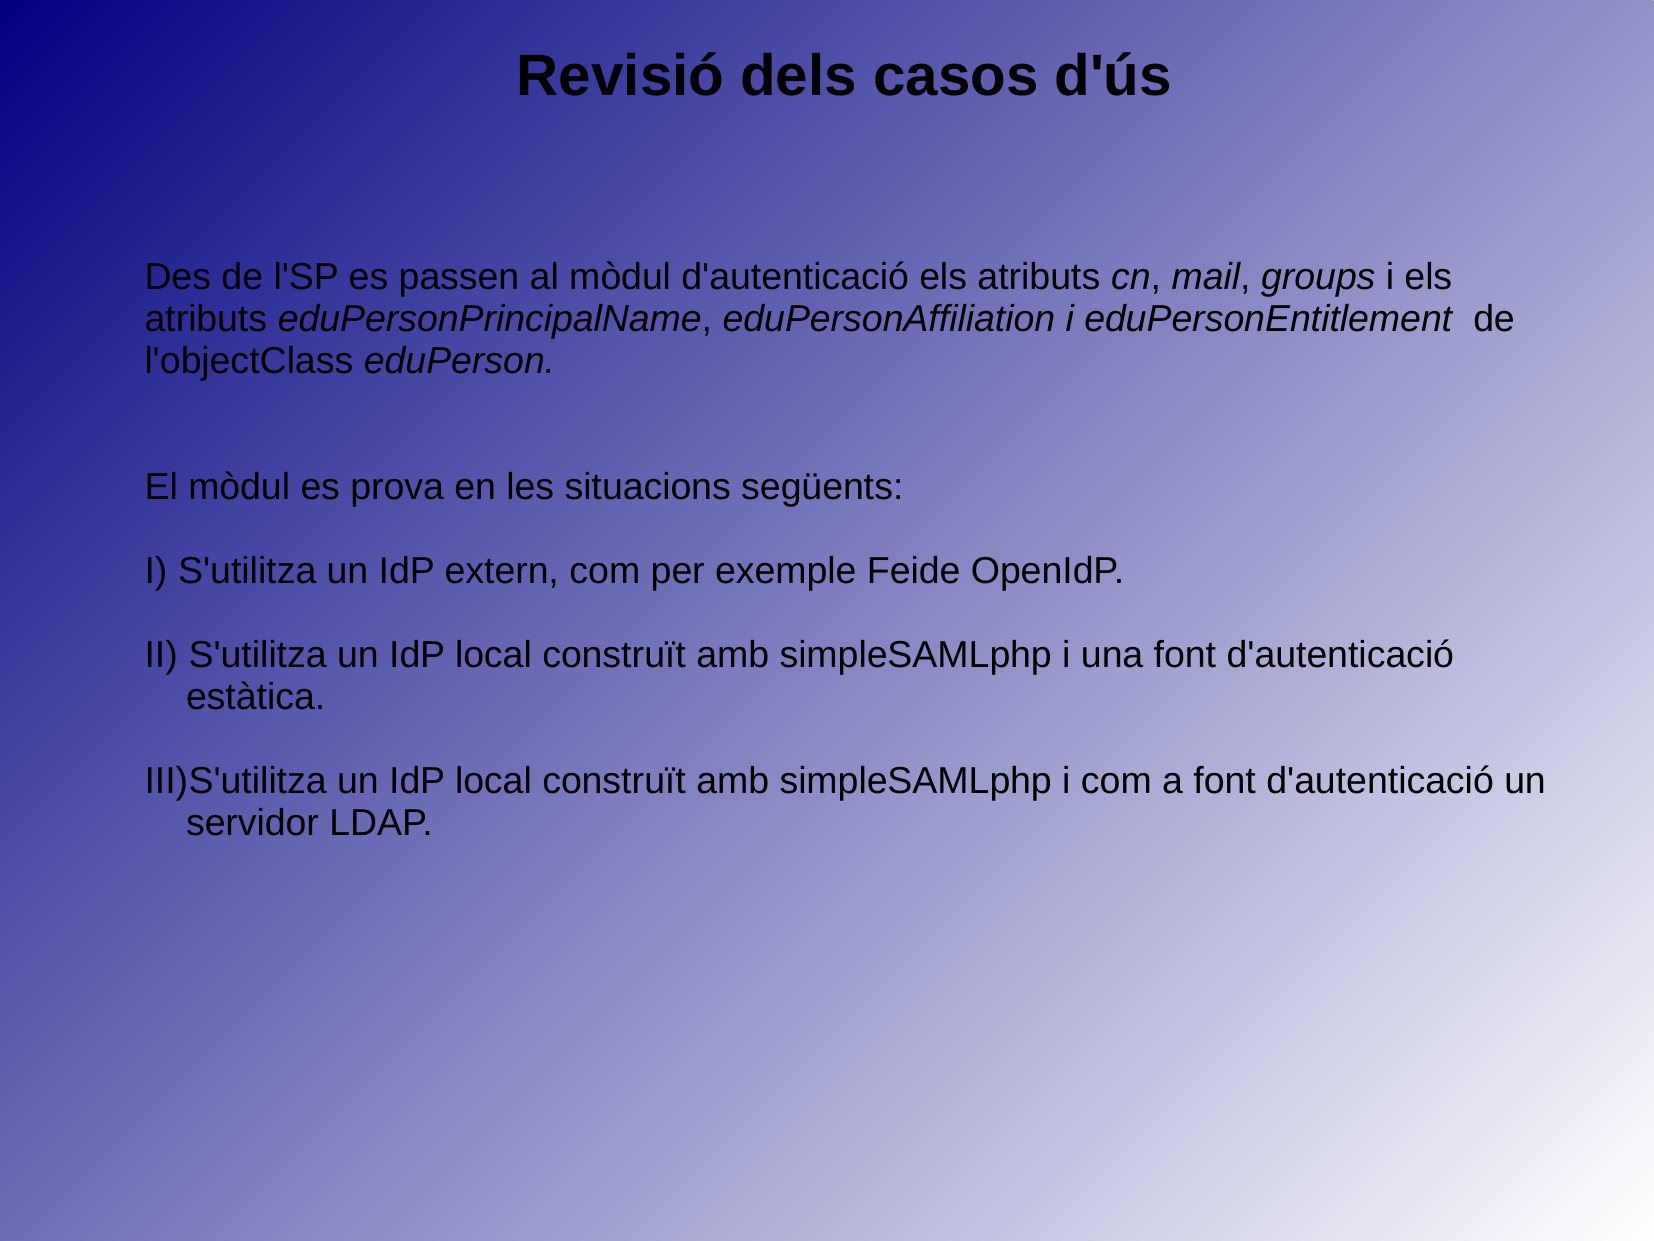

Revisió dels casos d'ús
Des de l'SP es passen al mòdul d'autenticació els atributs cn, mail, groups i els atributs eduPersonPrincipalName, eduPersonAffiliation i eduPersonEntitlement de l'objectClass eduPerson.
El mòdul es prova en les situacions següents:
 S'utilitza un IdP extern, com per exemple Feide OpenIdP.
 S'utilitza un IdP local construït amb simpleSAMLphp i una font d'autenticació estàtica.
S'utilitza un IdP local construït amb simpleSAMLphp i com a font d'autenticació un servidor LDAP.